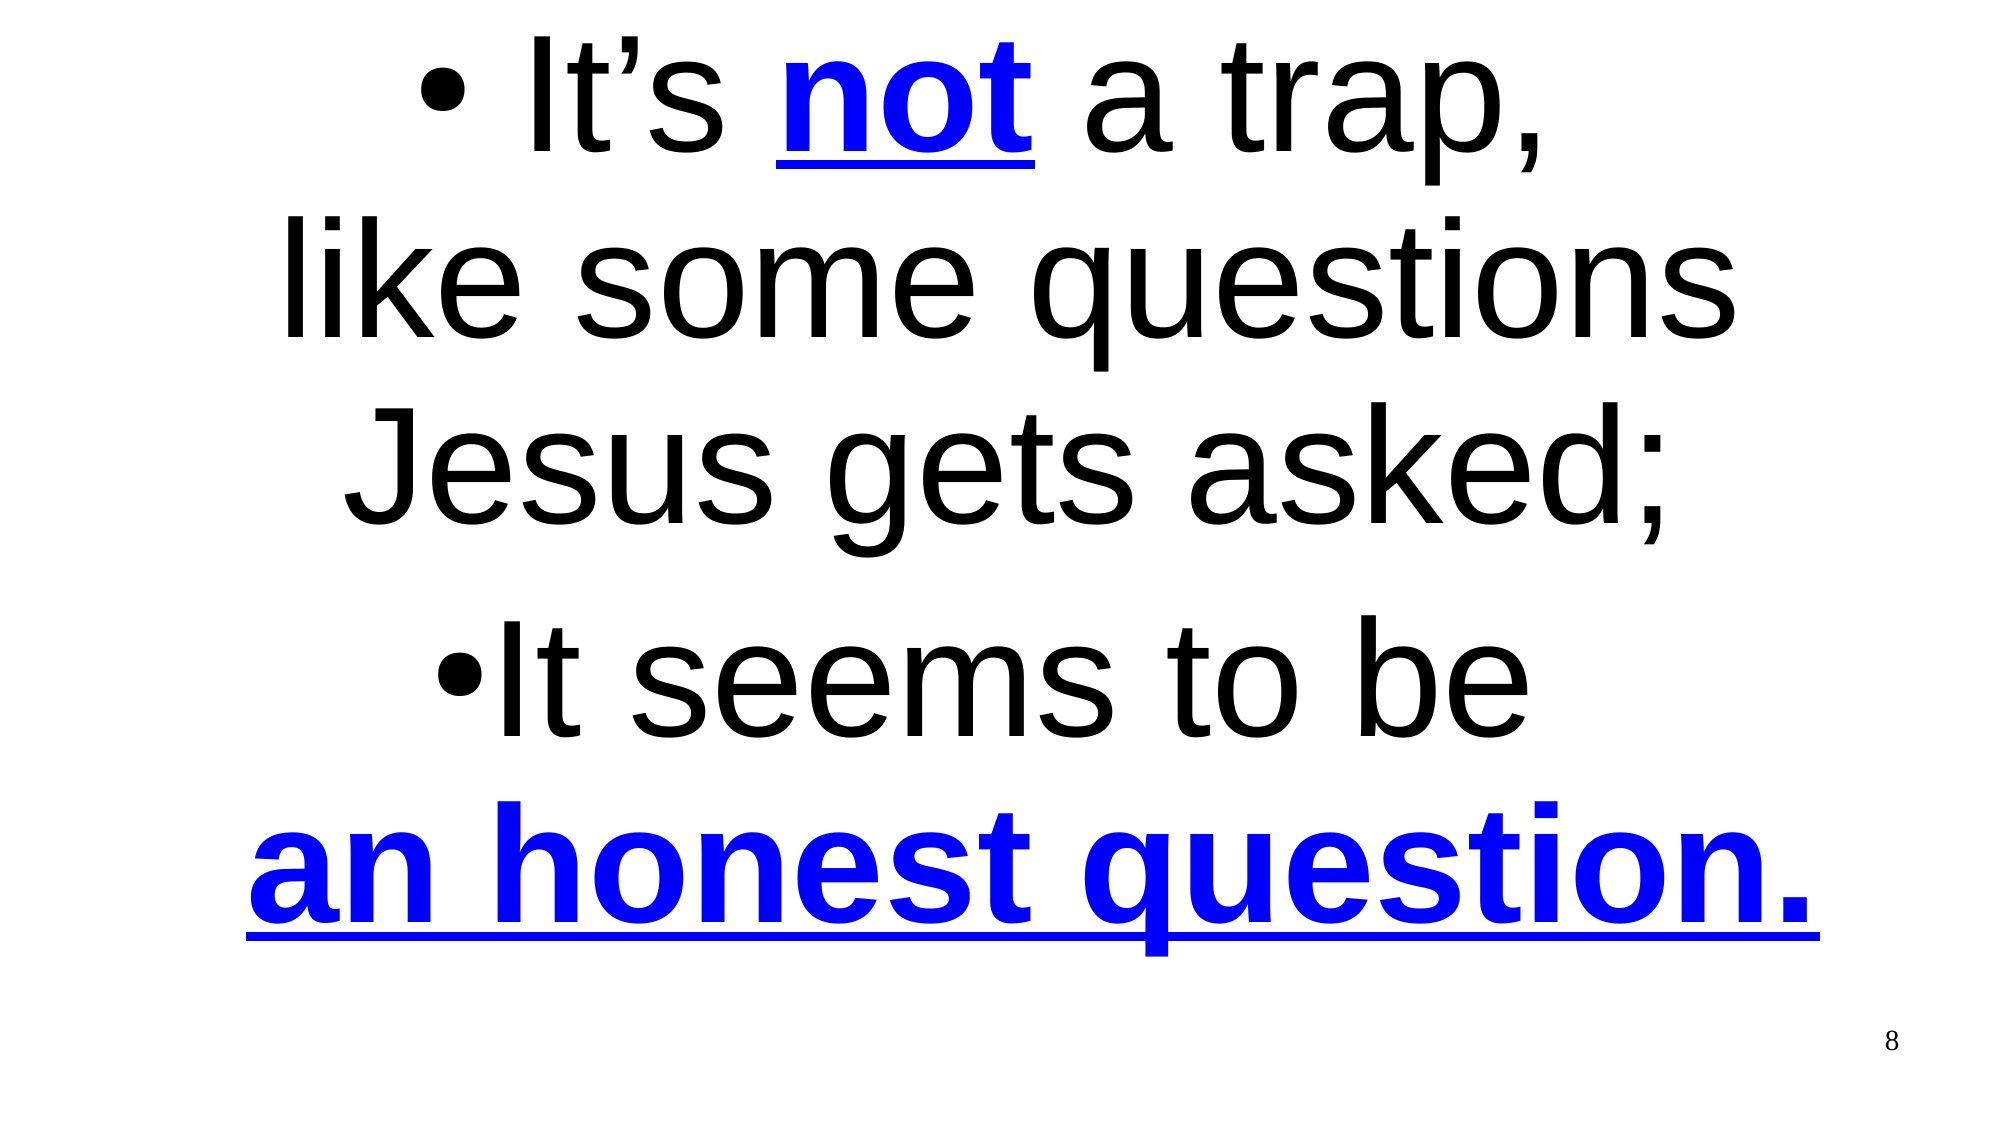

# It’s not a trap, like some questions Jesus gets asked;
It seems to be
an honest question.
8